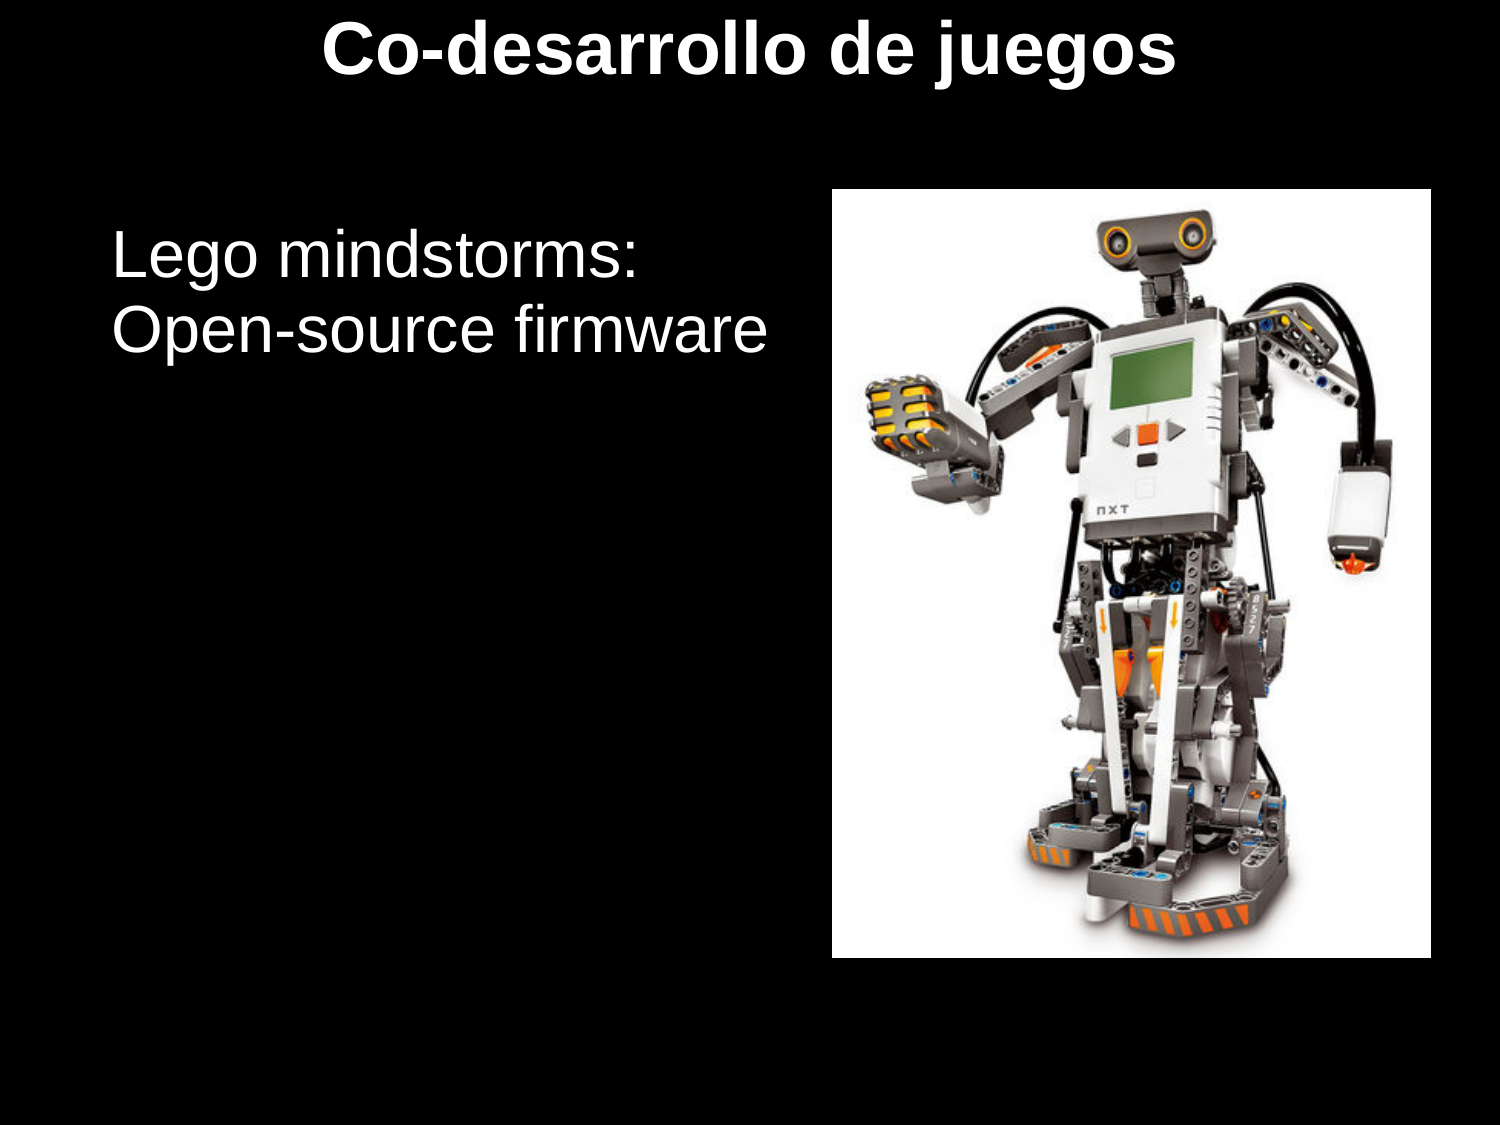

# Co-desarrollo de juegos
Lego mindstorms: Open-source firmware